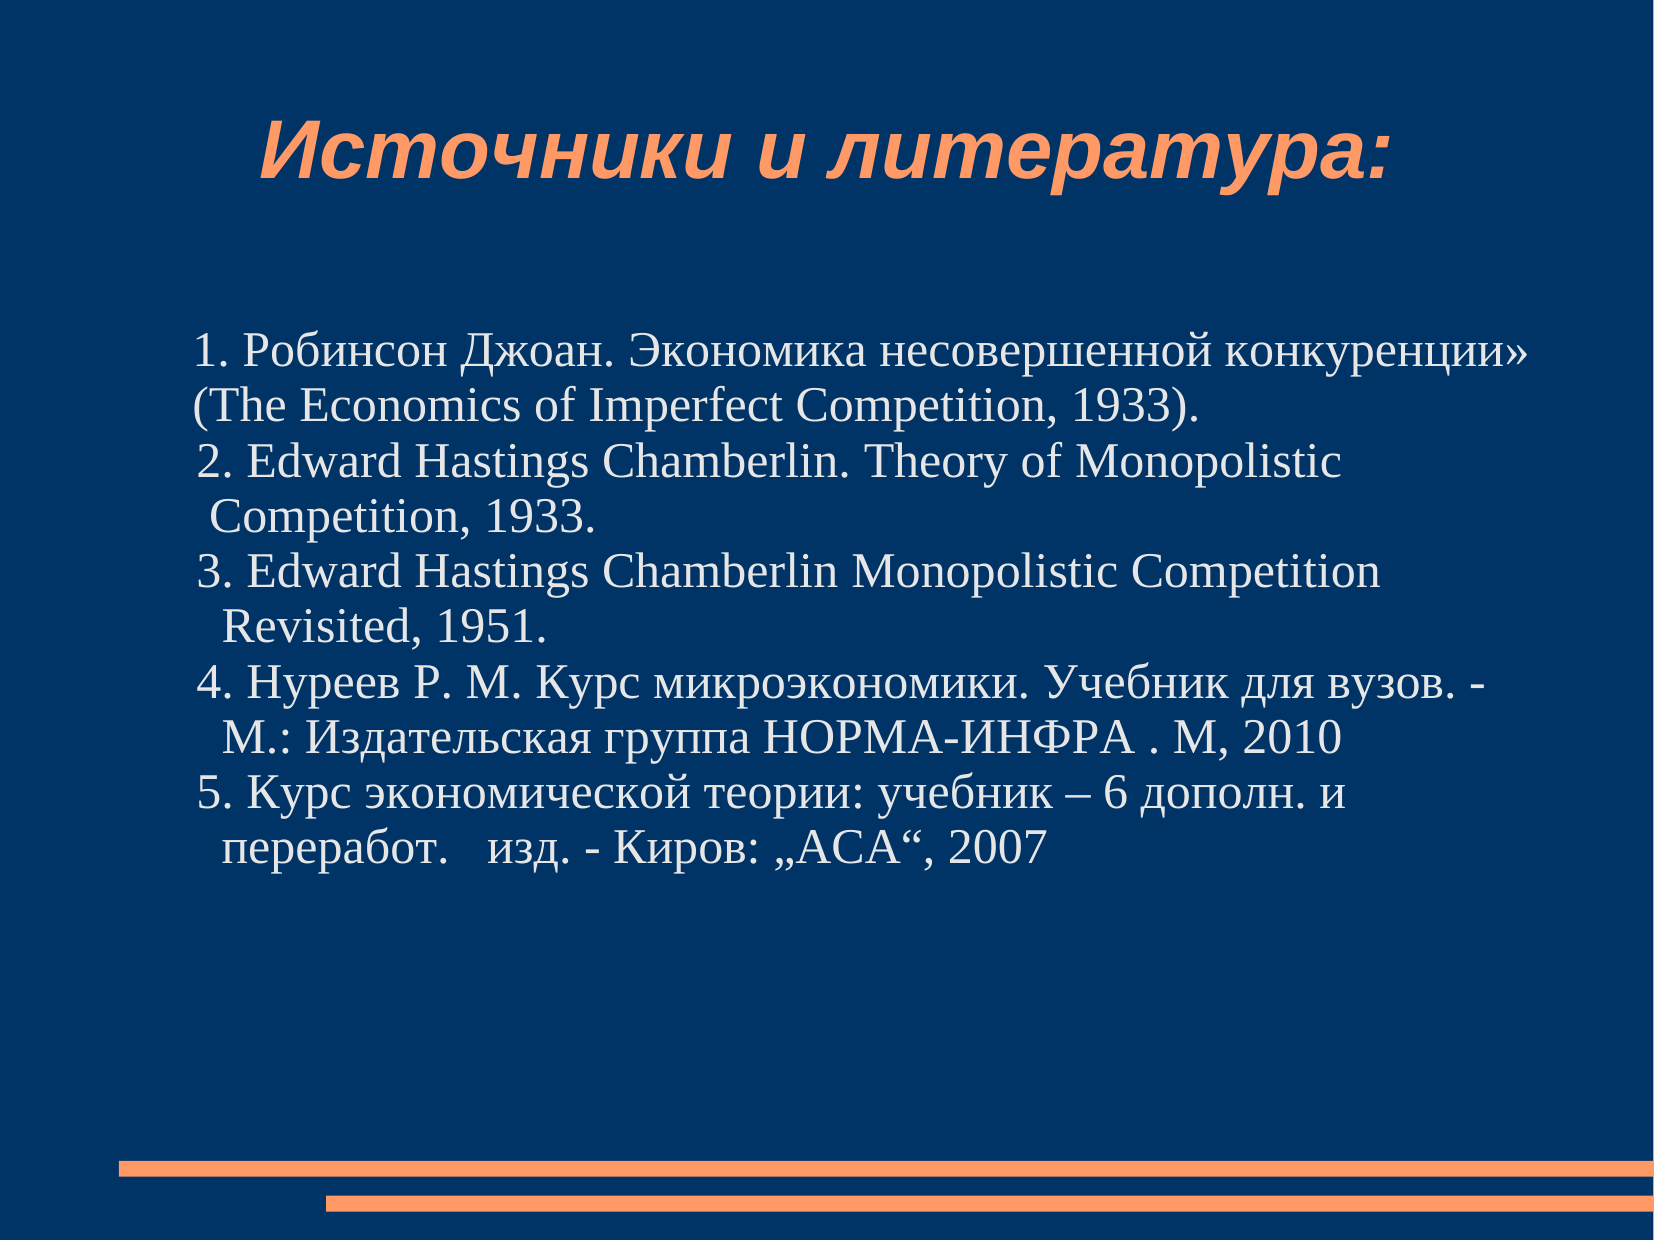

# Источники и литература:
1. Робинсон Джоан. Экономика несовершенной конкуренции» (The Economics of Imperfect Competition, 1933).
 2. Edward Hastings Chamberlin. Theory of Monopolistic Competition, 1933.
 3. Edward Hastings Chamberlin Monopolistic Competition Revisited, 1951.
 4. Нуреев Р. М. Курс микроэкономики. Учебник для вузов. - М.: Издательская группа НОРМА-ИНФРА . М, 2010
 5. Курс экономической теории: учебник – 6 дополн. и переработ. изд. - Киров: „АСА“, 2007